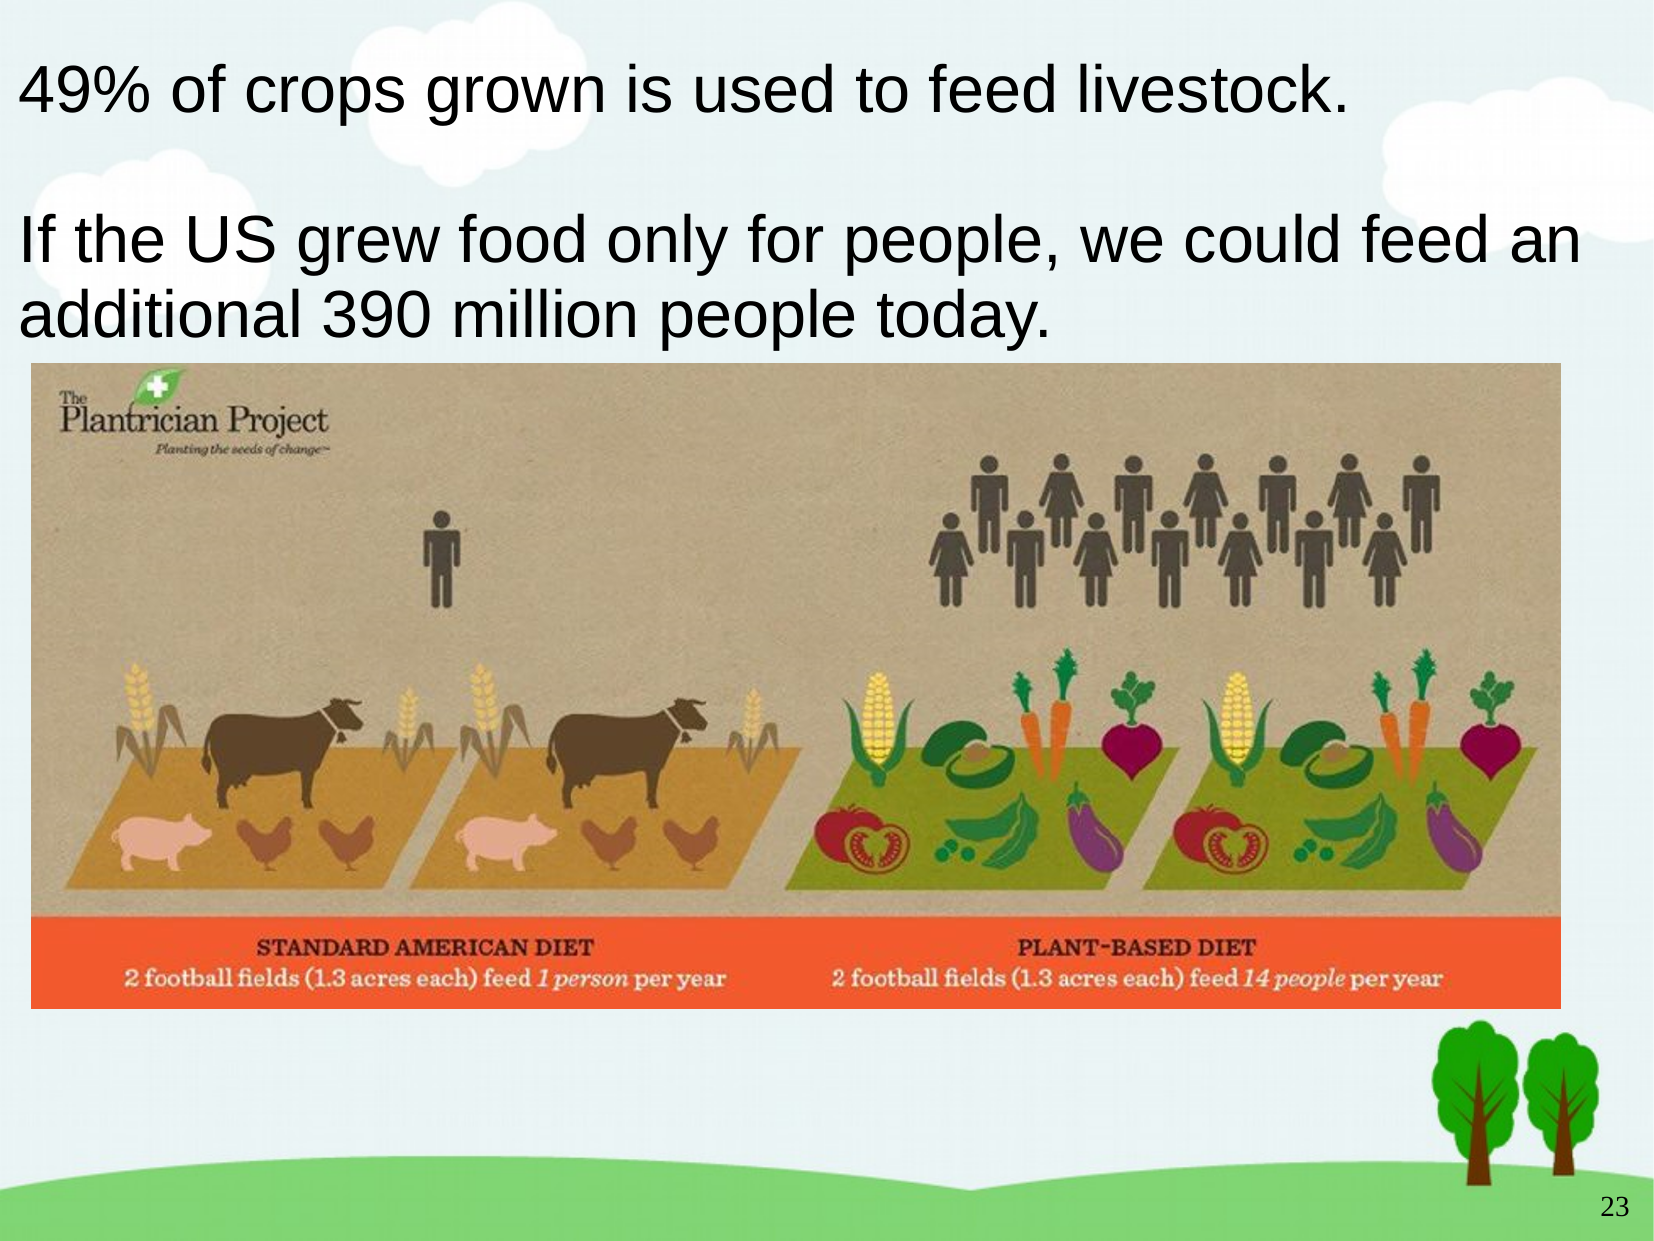

49% of crops grown is used to feed livestock.
If the US grew food only for people, we could feed an additional 390 million people today.
23